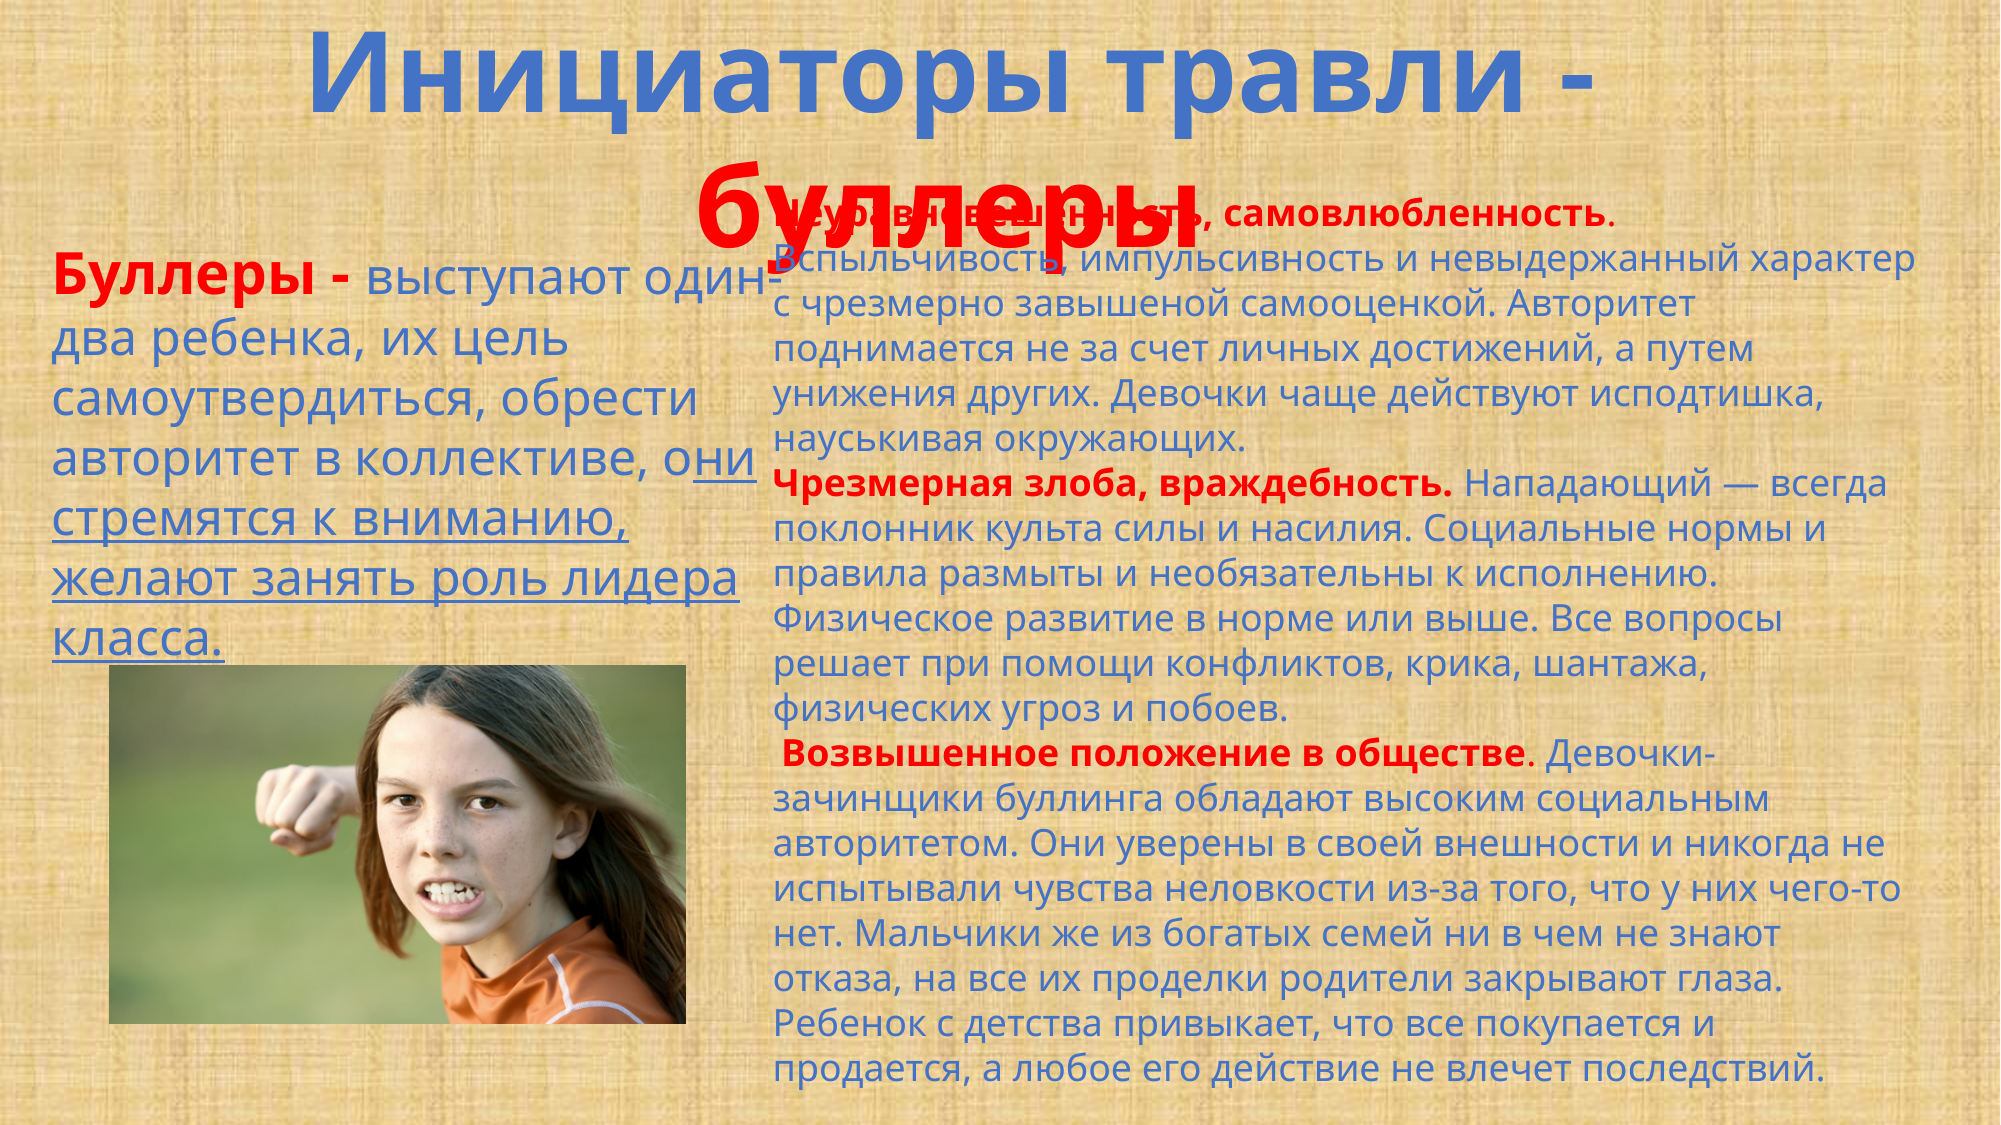

Инициаторы травли -буллеры
Неуравновешенность, самовлюбленность. Вспыльчивость, импульсивность и невыдержанный характер с чрезмерно завышеной самооценкой. Авторитет поднимается не за счет личных достижений, а путем унижения других. Девочки чаще действуют исподтишка, науськивая окружающих.
Чрезмерная злоба, враждебность. Нападающий — всегда поклонник культа силы и насилия. Социальные нормы и правила размыты и необязательны к исполнению. Физическое развитие в норме или выше. Все вопросы решает при помощи конфликтов, крика, шантажа, физических угроз и побоев.
 Возвышенное положение в обществе. Девочки-зачинщики буллинга обладают высоким социальным авторитетом. Они уверены в своей внешности и никогда не испытывали чувства неловкости из-за того, что у них чего-то нет. Мальчики же из богатых семей ни в чем не знают отказа, на все их проделки родители закрывают глаза. Ребенок с детства привыкает, что все покупается и продается, а любое его действие не влечет последствий.
Буллеры - выступают один-два ребенка, их цель самоутвердиться, обрести авторитет в коллективе, они стремятся к вниманию, желают занять роль лидера класса.